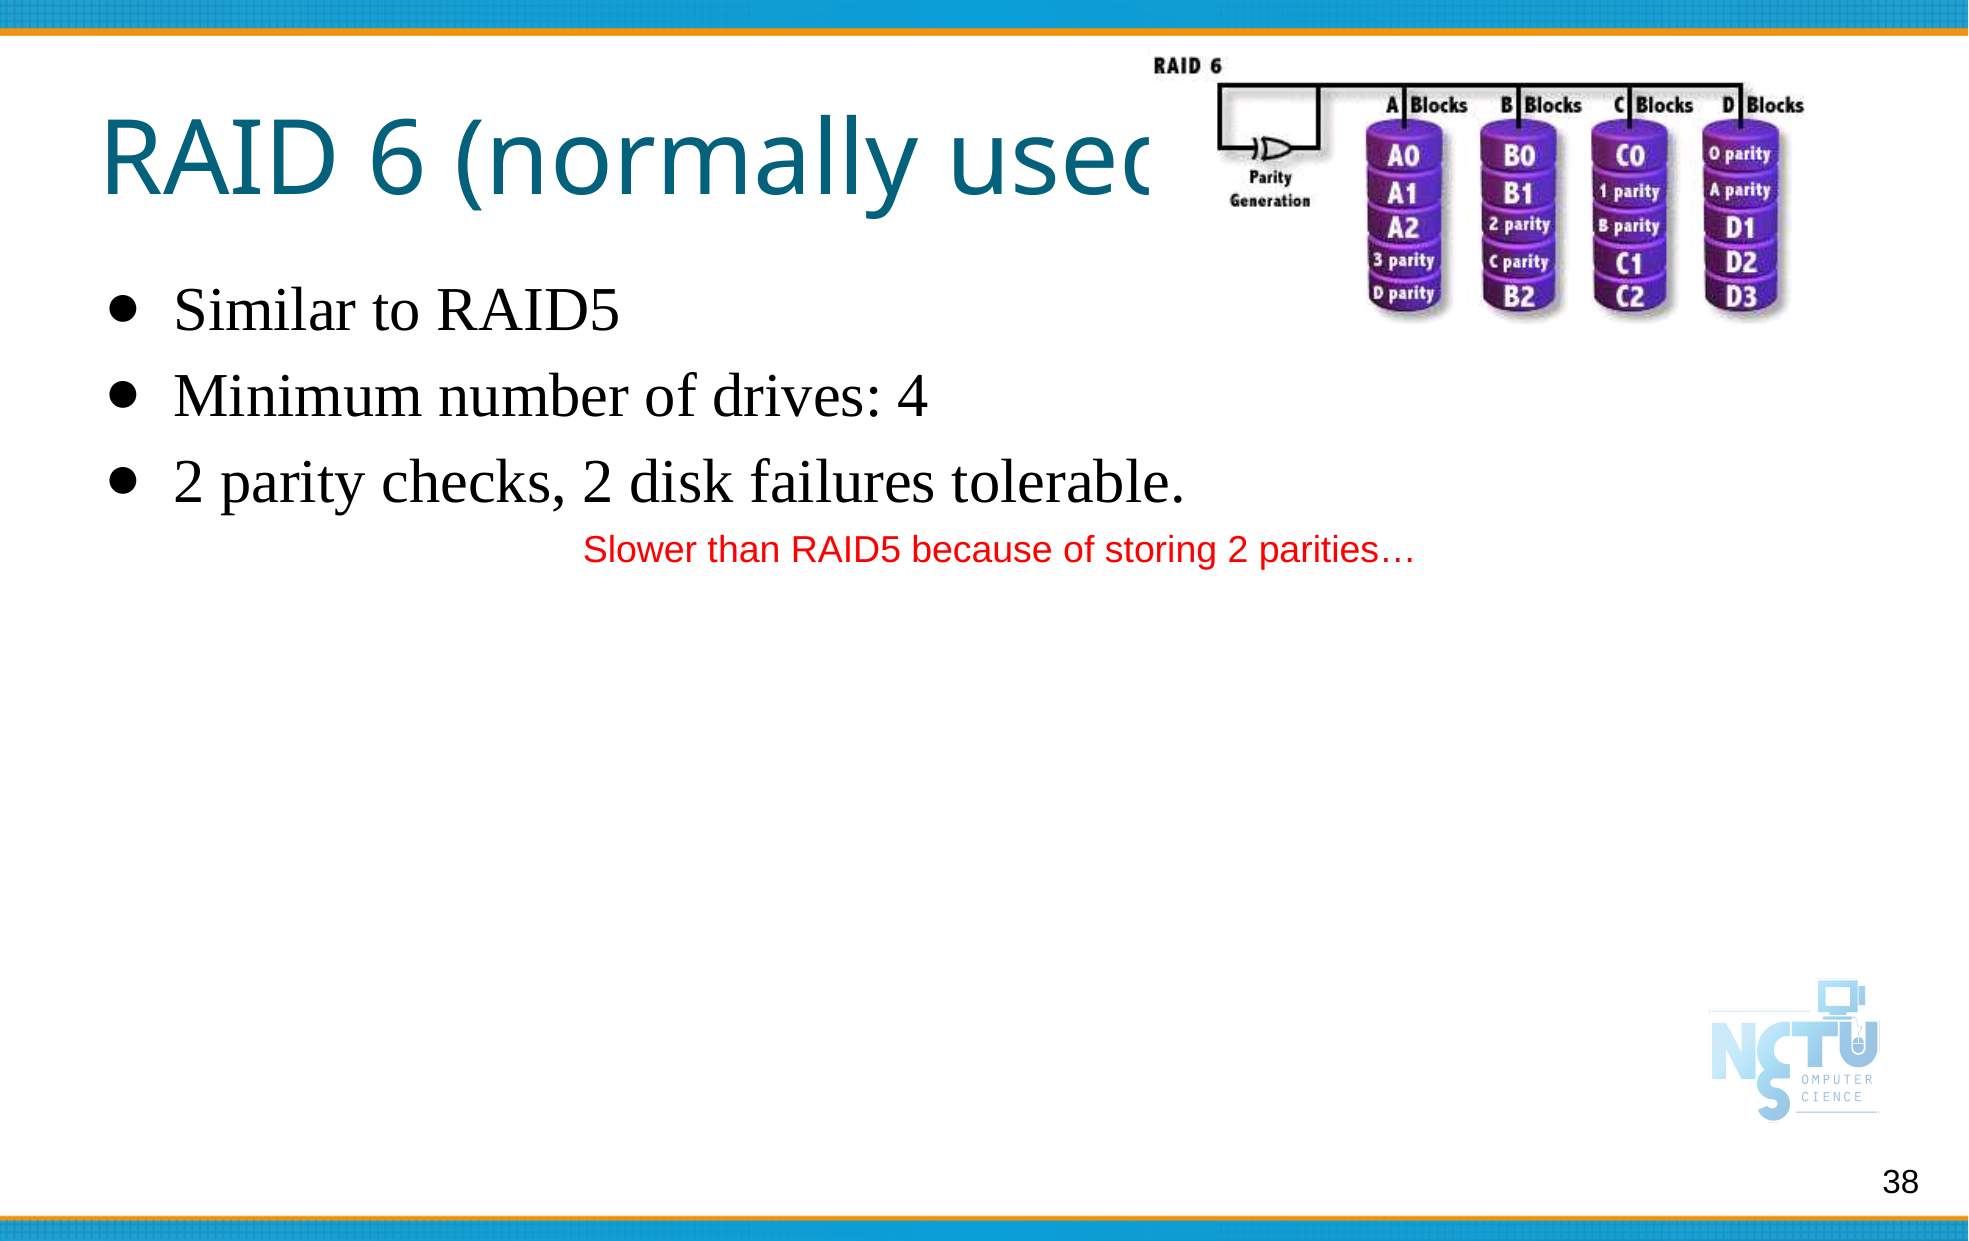

# RAID 6 (normally used)
Similar to RAID5
Minimum number of drives: 4
2 parity checks, 2 disk failures tolerable.
Slower than RAID5 because of storing 2 parities…